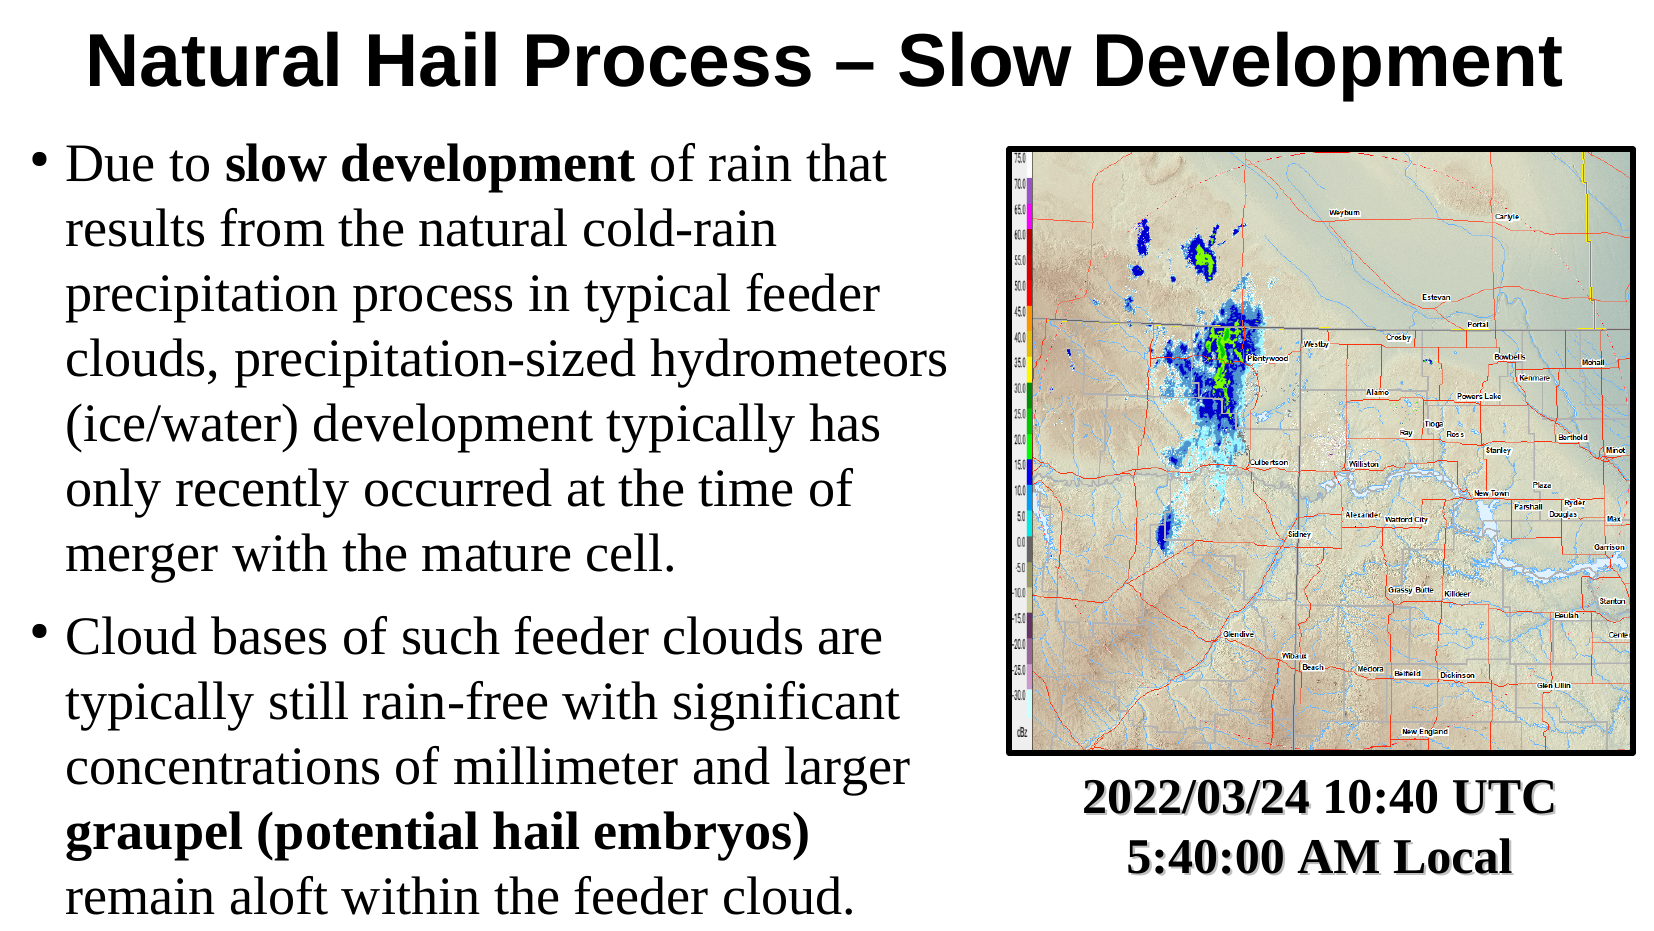

# Natural Hail Process – Slow Development
Due to slow development of rain that results from the natural cold-rain precipitation process in typical feeder clouds, precipitation‑sized hydrometeors (ice/water) development typically has only recently occurred at the time of merger with the mature cell.
Cloud bases of such feeder clouds are typically still rain‑free with significant concentrations of millimeter and larger graupel (potential hail embryos) remain aloft within the feeder cloud.
2022/03/24 10:40 UTC
5:40:00 AM Local